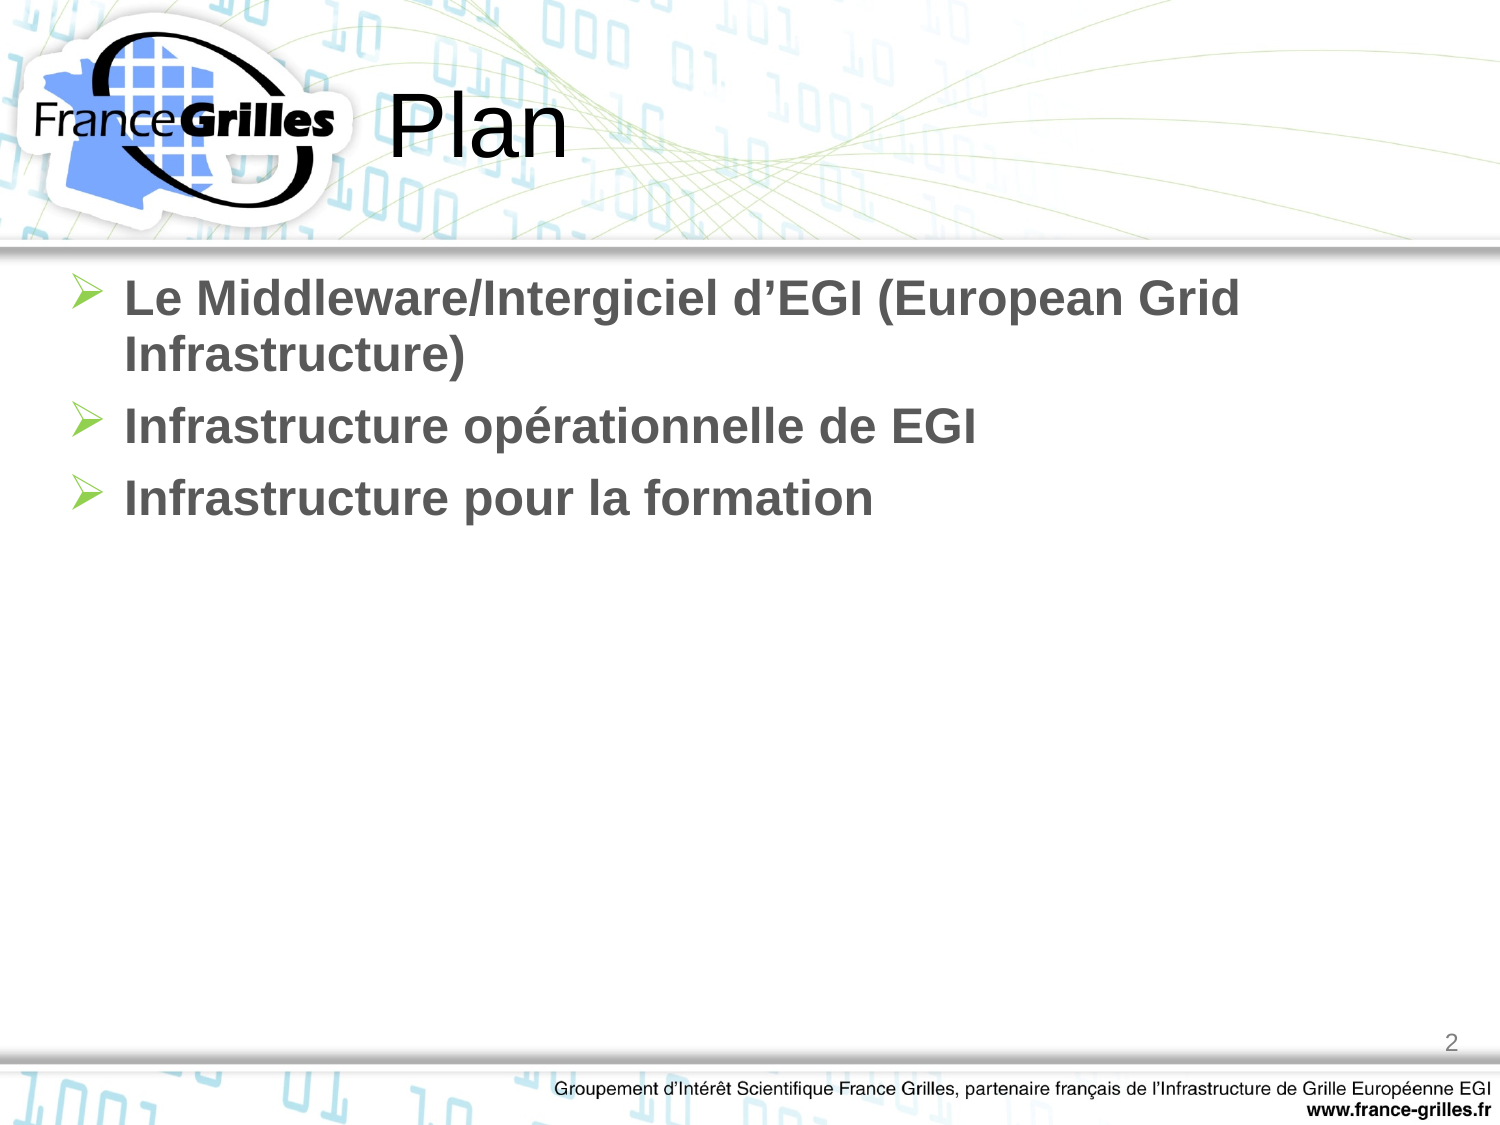

# Plan
Le Middleware/Intergiciel d’EGI (European Grid Infrastructure)
Infrastructure opérationnelle de EGI
Infrastructure pour la formation
2